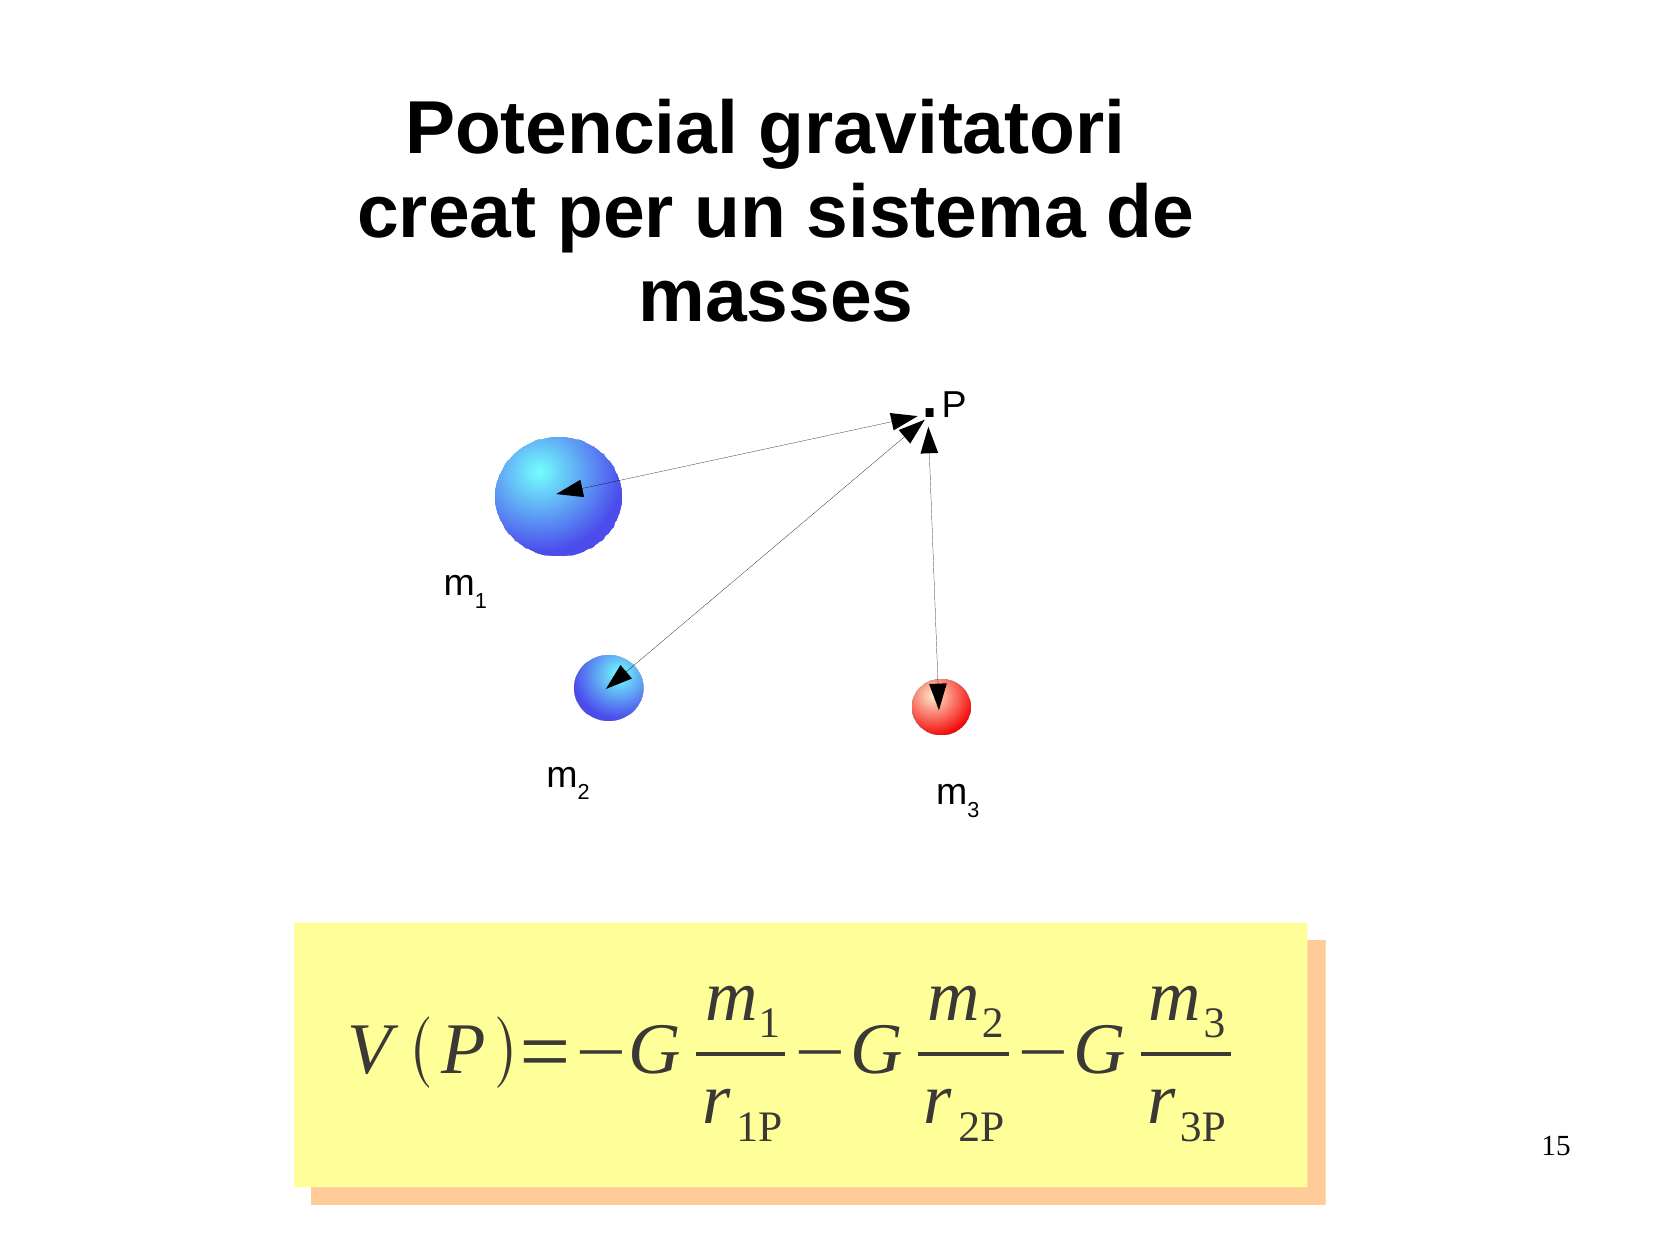

Potencial gravitatori
creat per un sistema de masses
.P
m1
m2
m3
15